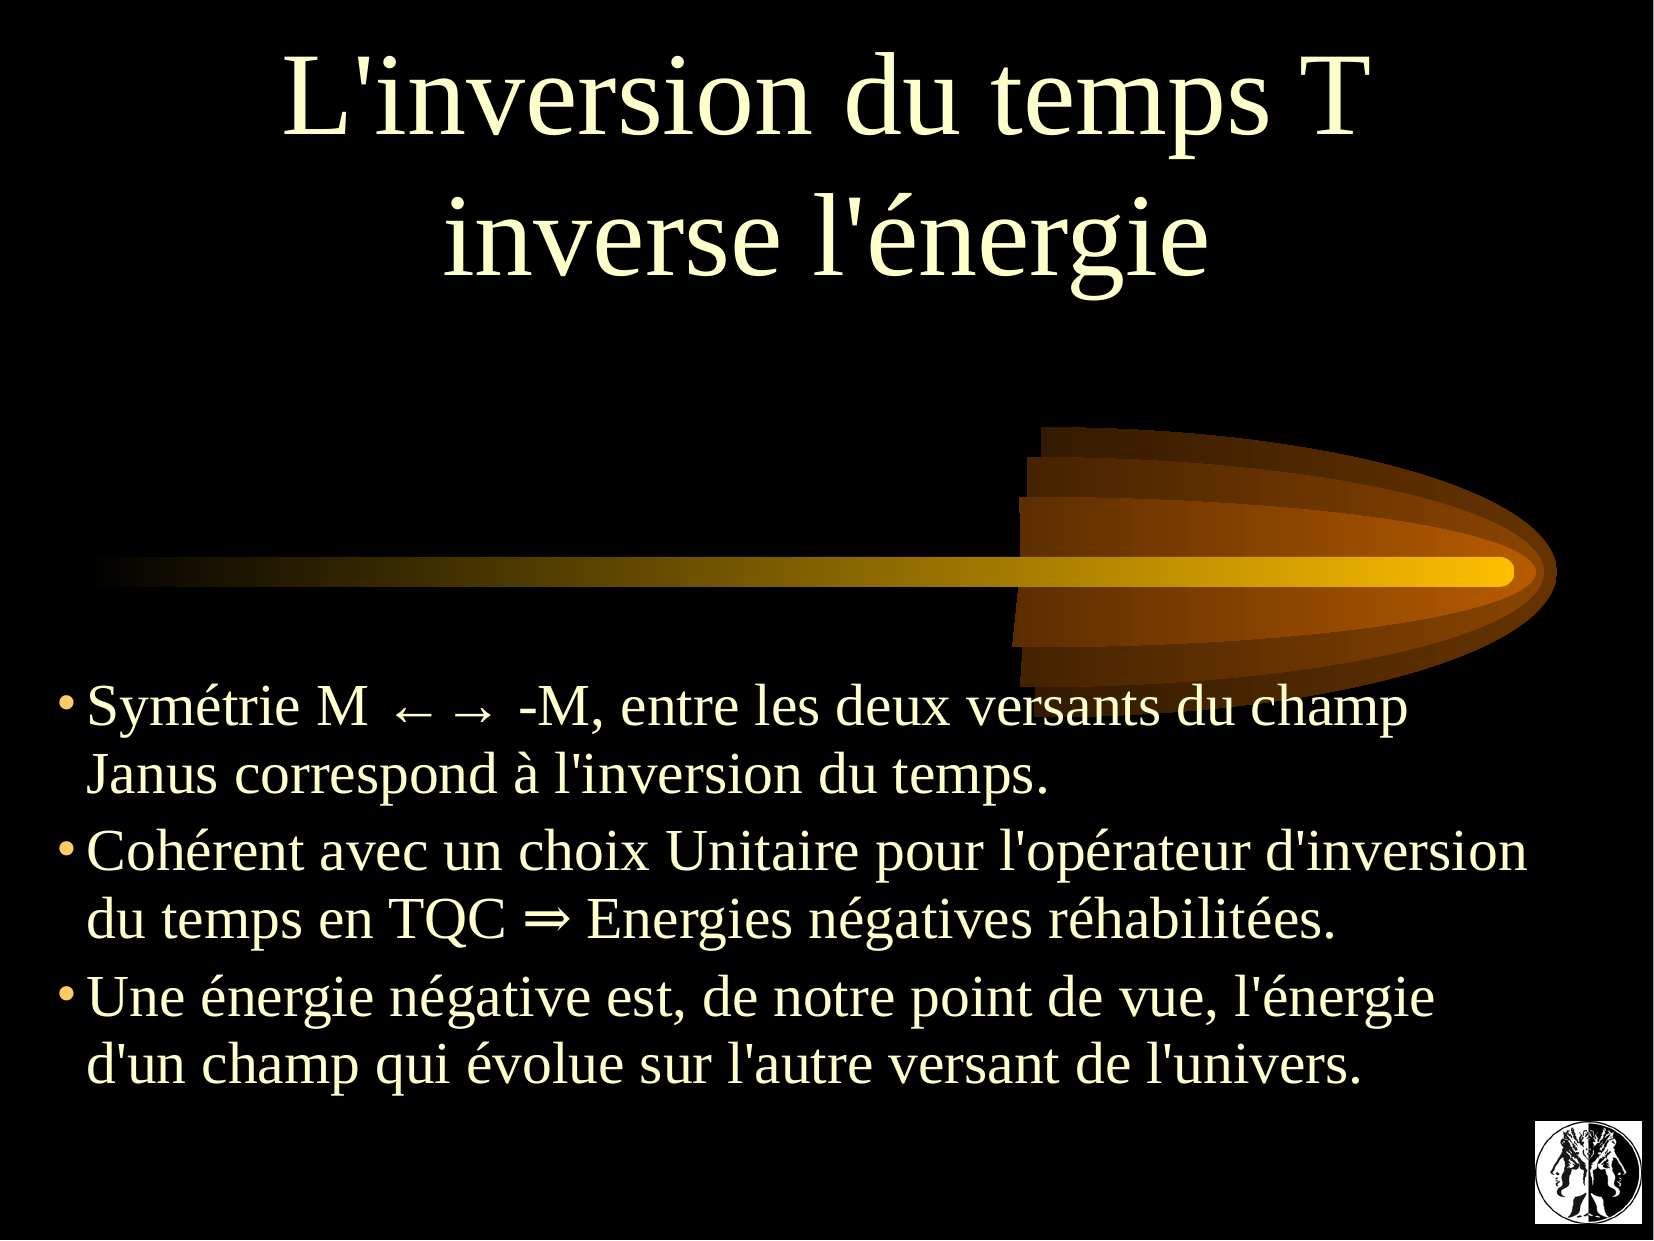

L'inversion du temps T
inverse l'énergie
# Symétrie M ←→ -M, entre les deux versants du champ Janus correspond à l'inversion du temps.
Cohérent avec un choix Unitaire pour l'opérateur d'inversion du temps en TQC ⇒ Energies négatives réhabilitées.
Une énergie négative est, de notre point de vue, l'énergie d'un champ qui évolue sur l'autre versant de l'univers.